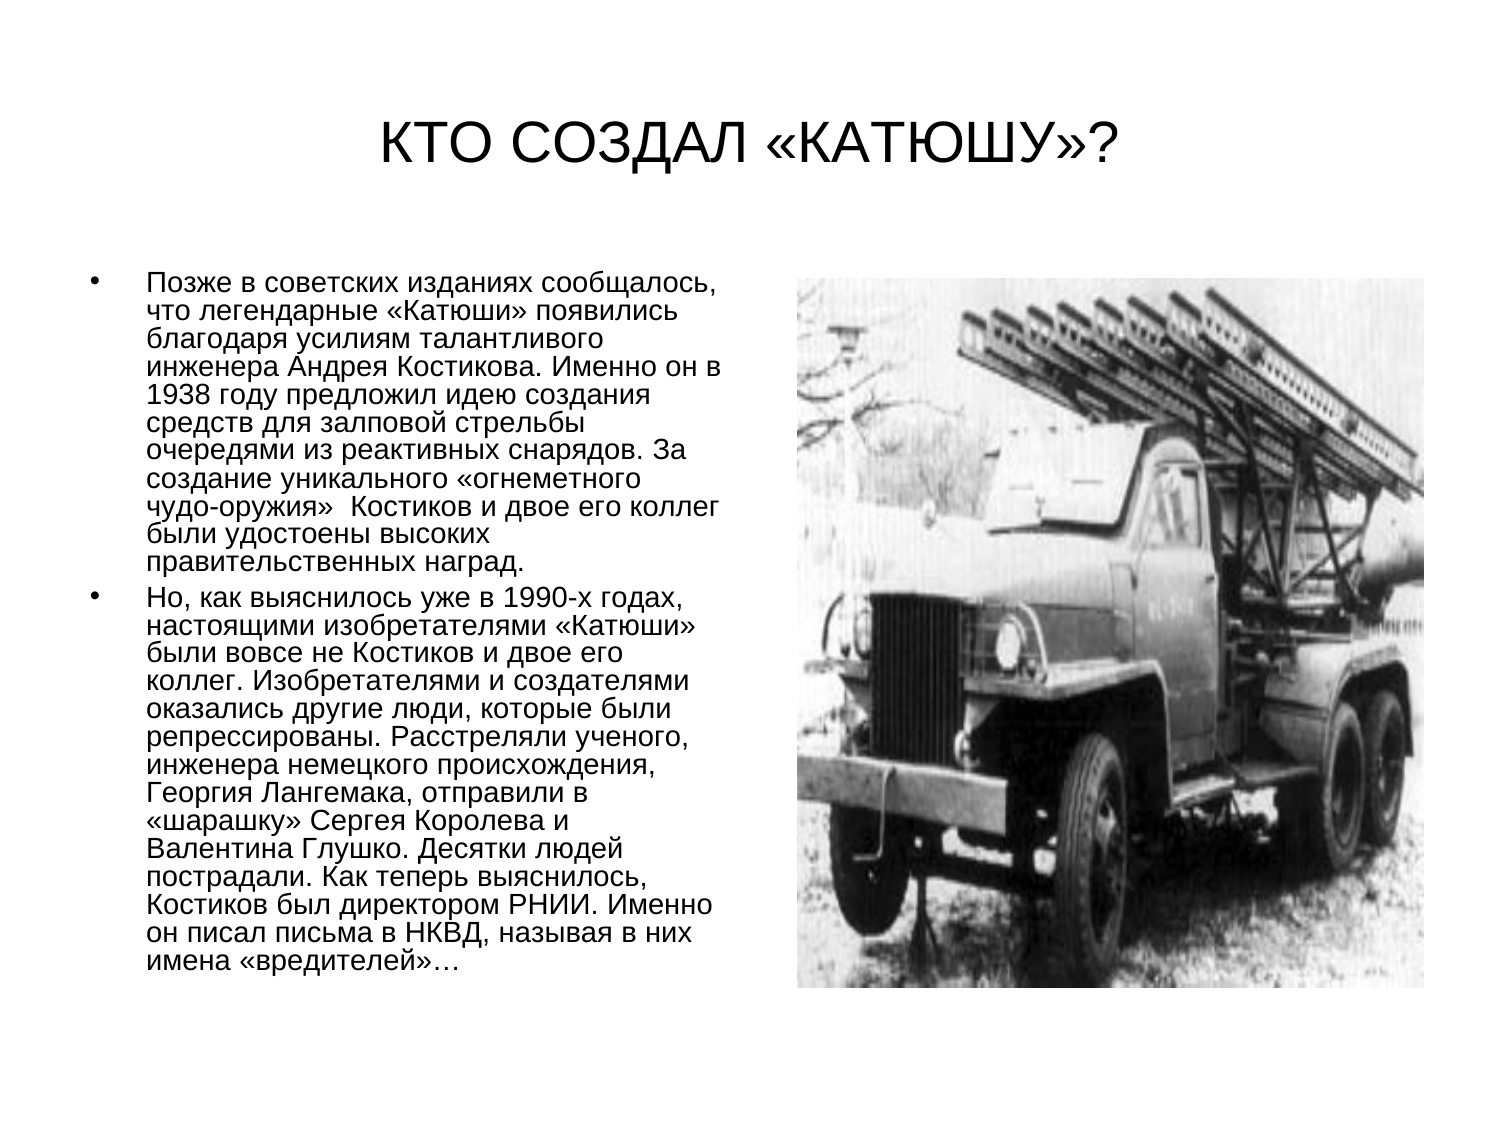

# КТО СОЗДАЛ «КАТЮШУ»?
Позже в советских изданиях сообщалось, что легендарные «Катюши» появились благодаря усилиям талантливого инженера Андрея Костикова. Именно он в 1938 году предложил идею создания средств для залповой стрельбы очередями из реактивных снарядов. За создание уникального «огнеметного чудо-оружия» Костиков и двое его коллег были удостоены высоких правительственных наград.
Но, как выяснилось уже в 1990-х годах, настоящими изобретателями «Катюши» были вовсе не Костиков и двое его коллег. Изобретателями и создателями оказались другие люди, которые были репрессированы. Расстреляли ученого, инженера немецкого происхождения, Георгия Лангемака, отправили в «шарашку» Сергея Королева и Валентина Глушко. Десятки людей пострадали. Как теперь выяснилось, Костиков был директором РНИИ. Именно он писал письма в НКВД, называя в них имена «вредителей»…